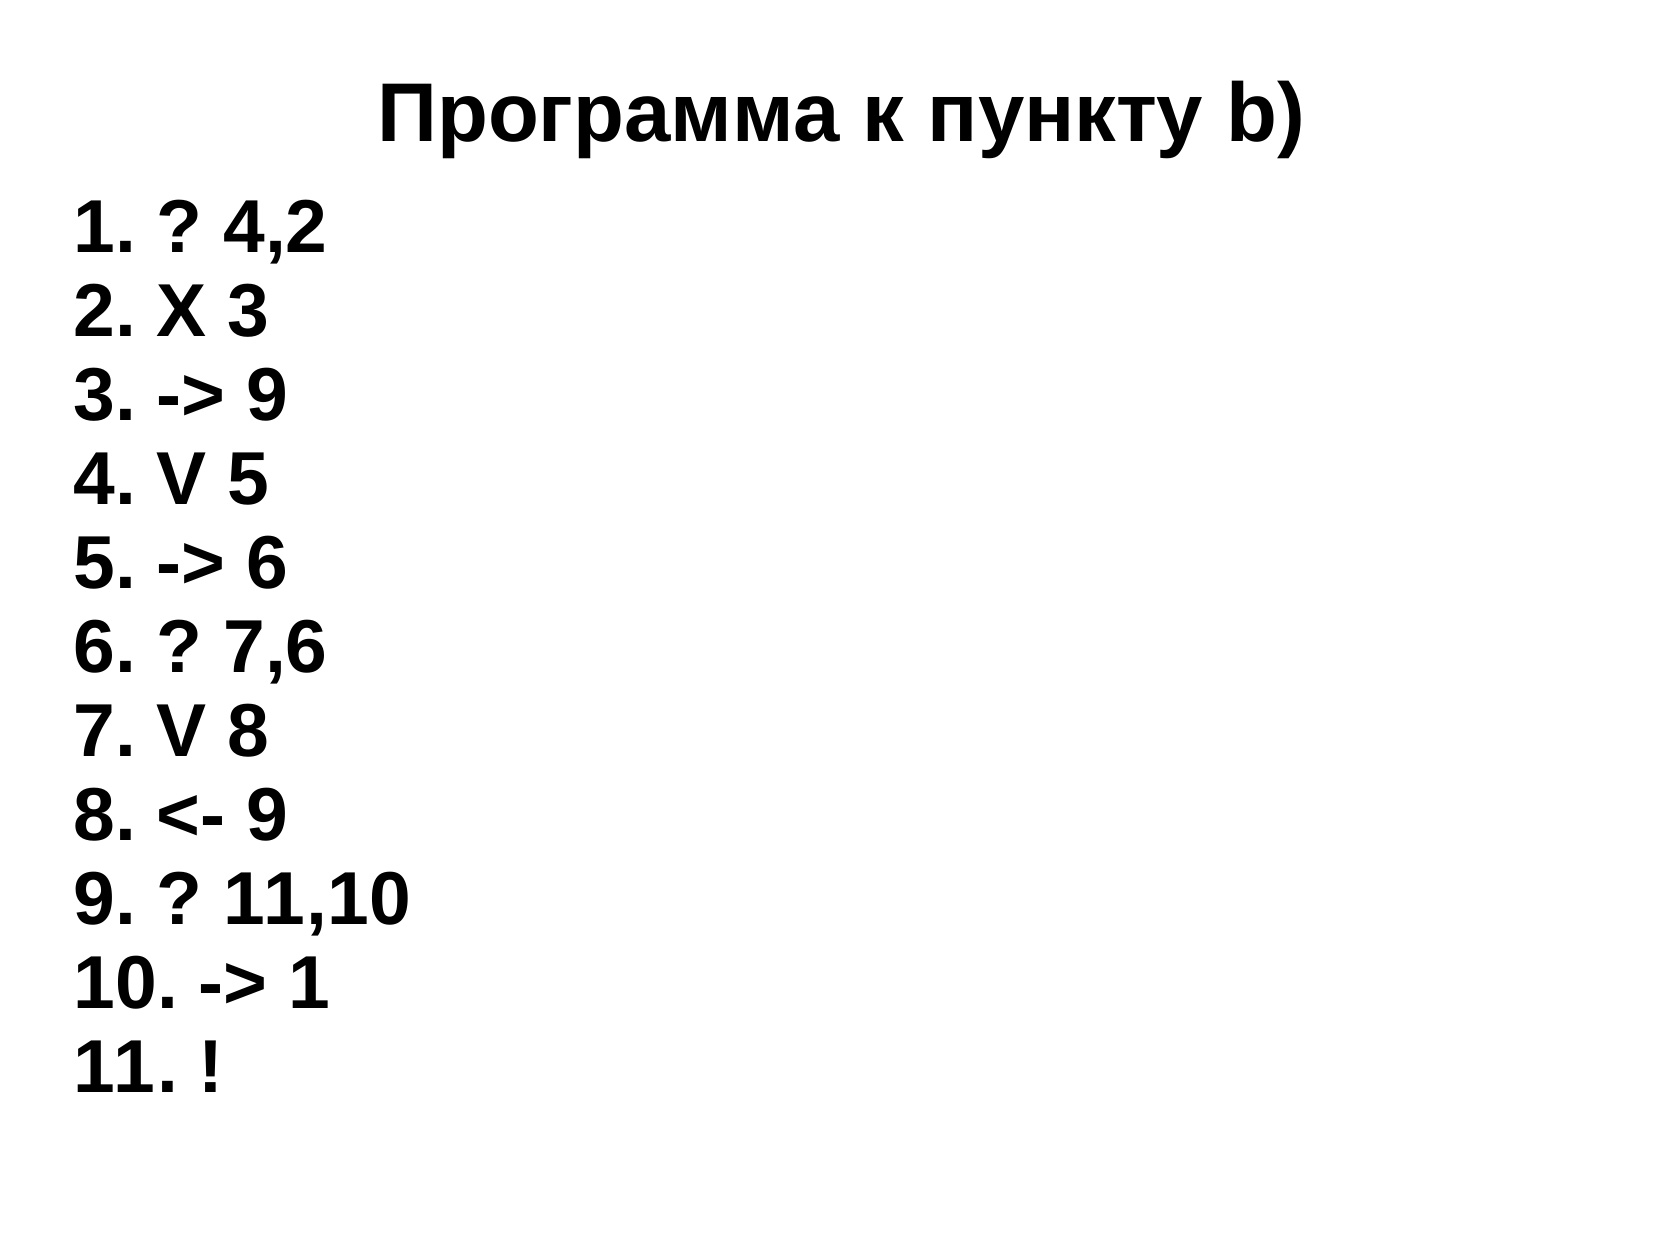

Программа к пункту b)
1. ? 4,2
2. X 3
3. -> 9
4. V 5
5. -> 6
6. ? 7,6
7. V 8
8. <- 9
9. ? 11,10
10. -> 1
11. !